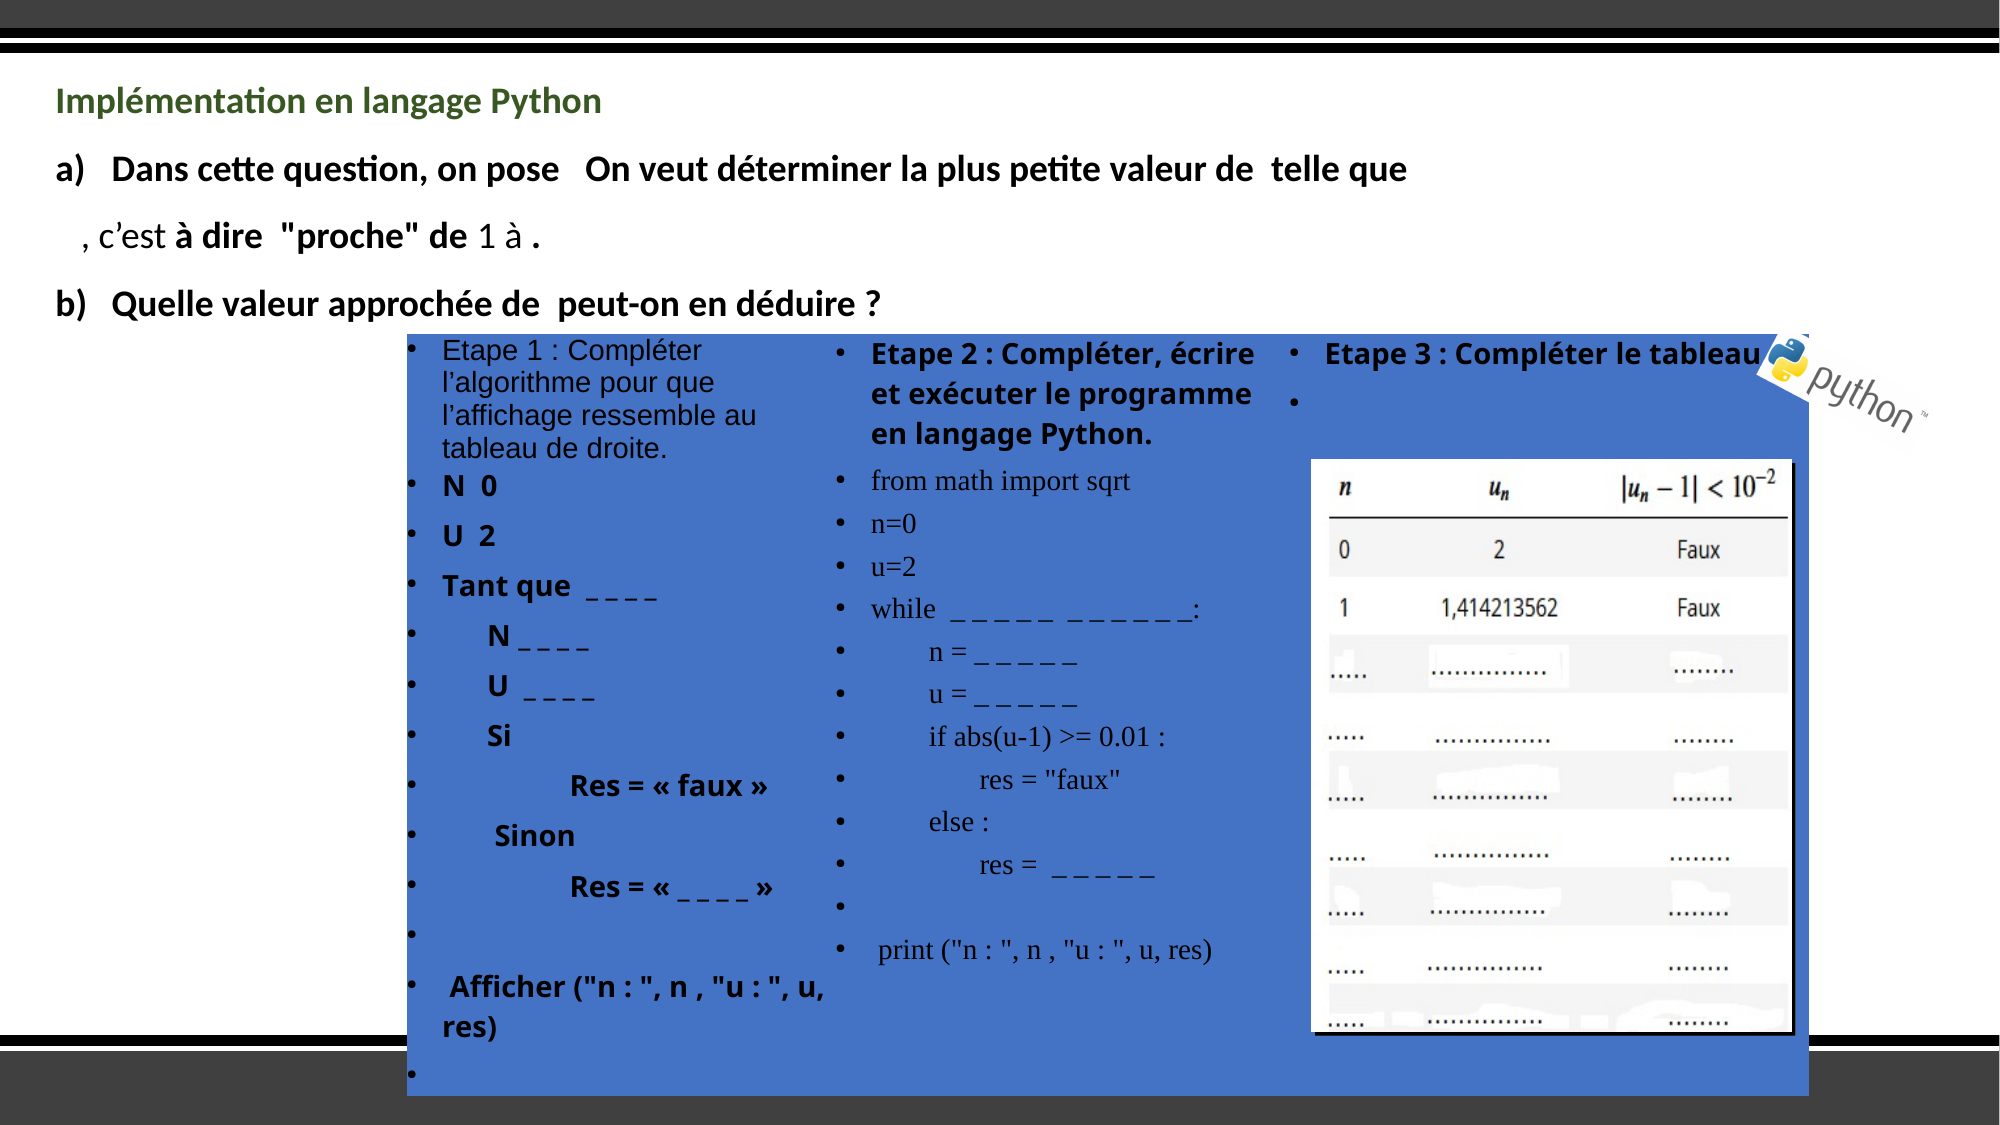

Implémentation en langage Python
Dans cette question, on pose On veut déterminer la plus petite valeur de telle que
 , c’est à dire "proche" de 1 à .
Quelle valeur approchée de peut-on en déduire ?
| Etape 1 : Compléter l’algorithme pour que l’affichage ressemble au tableau de droite. | Etape 2 : Compléter, écrire et exécuter le programme en langage Python. | Etape 3 : Compléter le tableau |
| --- | --- | --- |
| N 0 U 2 Tant que \_ \_ \_ \_ N \_ \_ \_ \_ U \_ \_ \_ \_ Si Res = « faux » Sinon Res = « \_ \_ \_ \_ »    Afficher ("n : ", n , "u : ", u, res) | from math import sqrt n=0 u=2 while \_ \_ \_ \_ \_ \_ \_ \_ \_ \_ \_: n = \_ \_ \_ \_ \_ u = \_ \_ \_ \_ \_ if abs(u-1) >= 0.01 : res = "faux" else : res = \_ \_ \_ \_ \_ print ("n : ", n , "u : ", u, res) | |